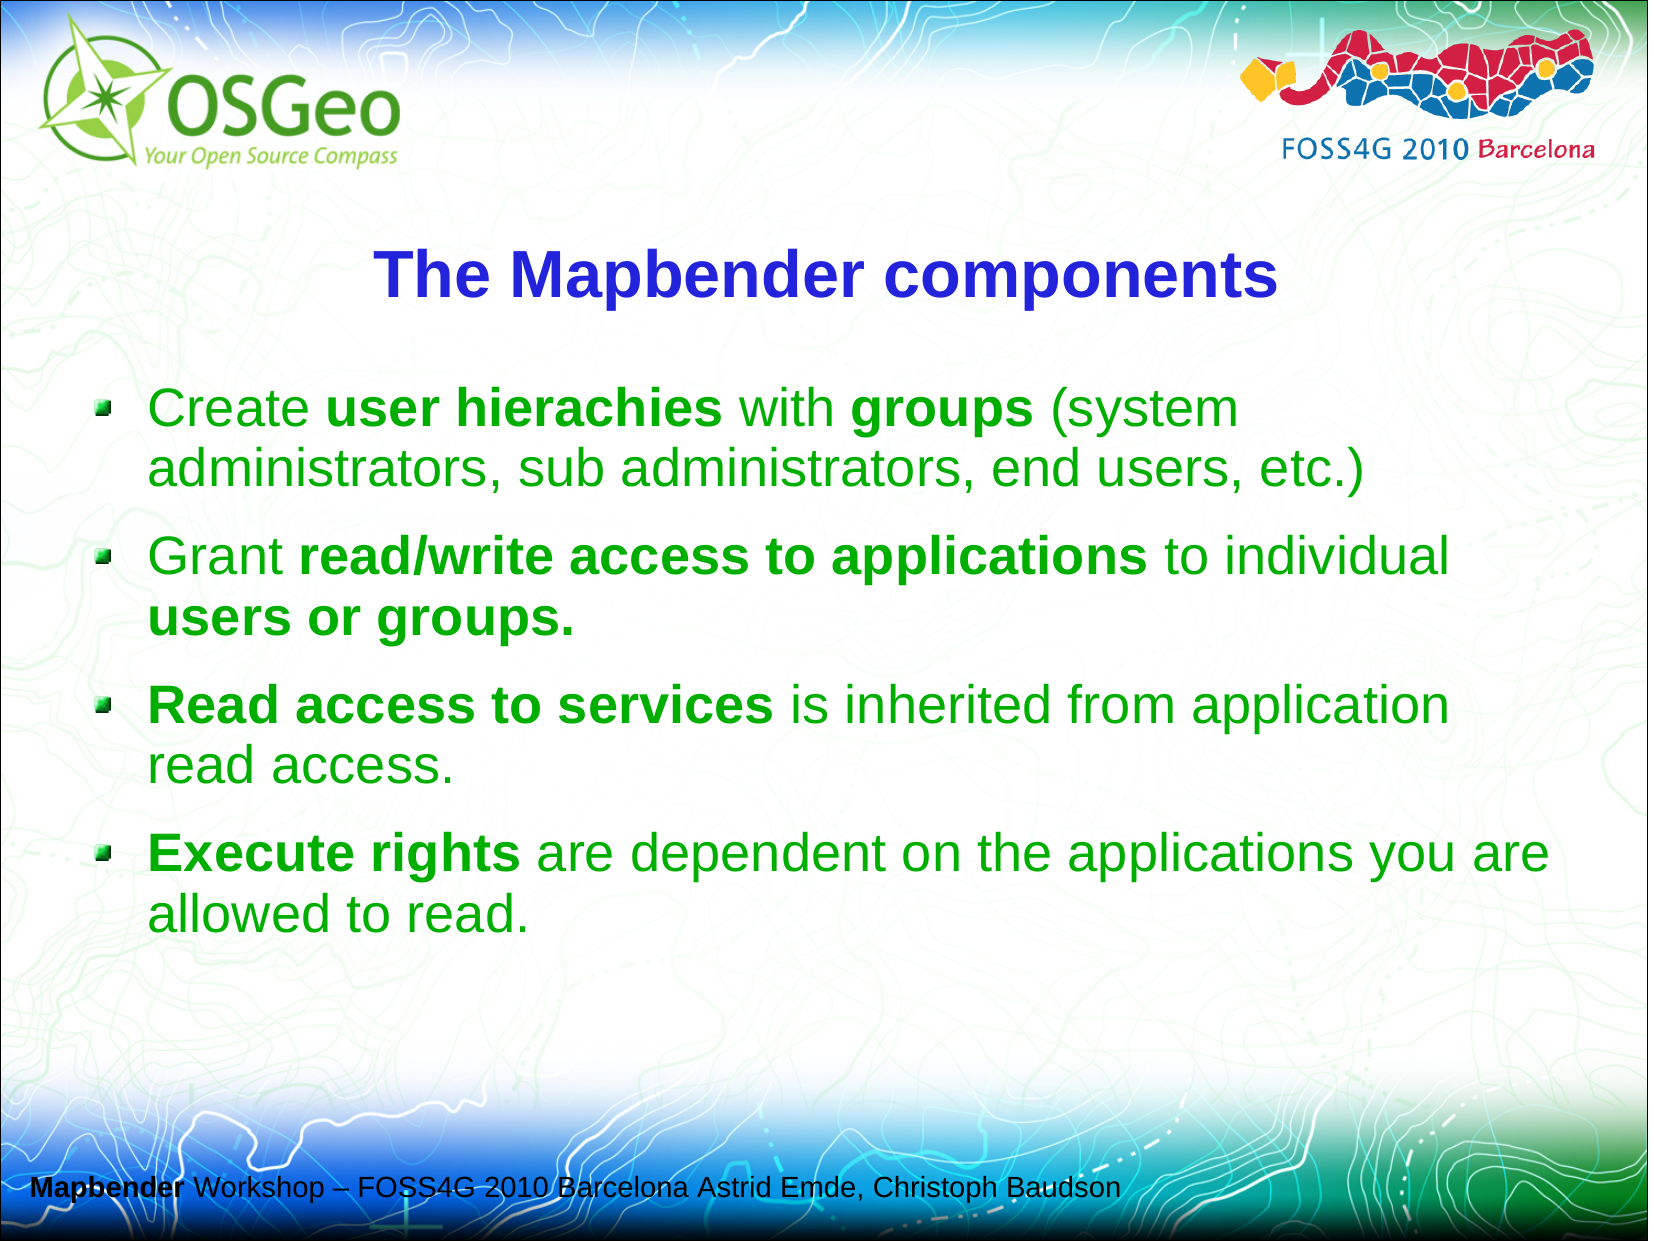

# The Mapbender components
Create user hierachies with groups (system administrators, sub administrators, end users, etc.)
Grant read/write access to applications to individual users or groups.
Read access to services is inherited from application read access.
Execute rights are dependent on the applications you are allowed to read.